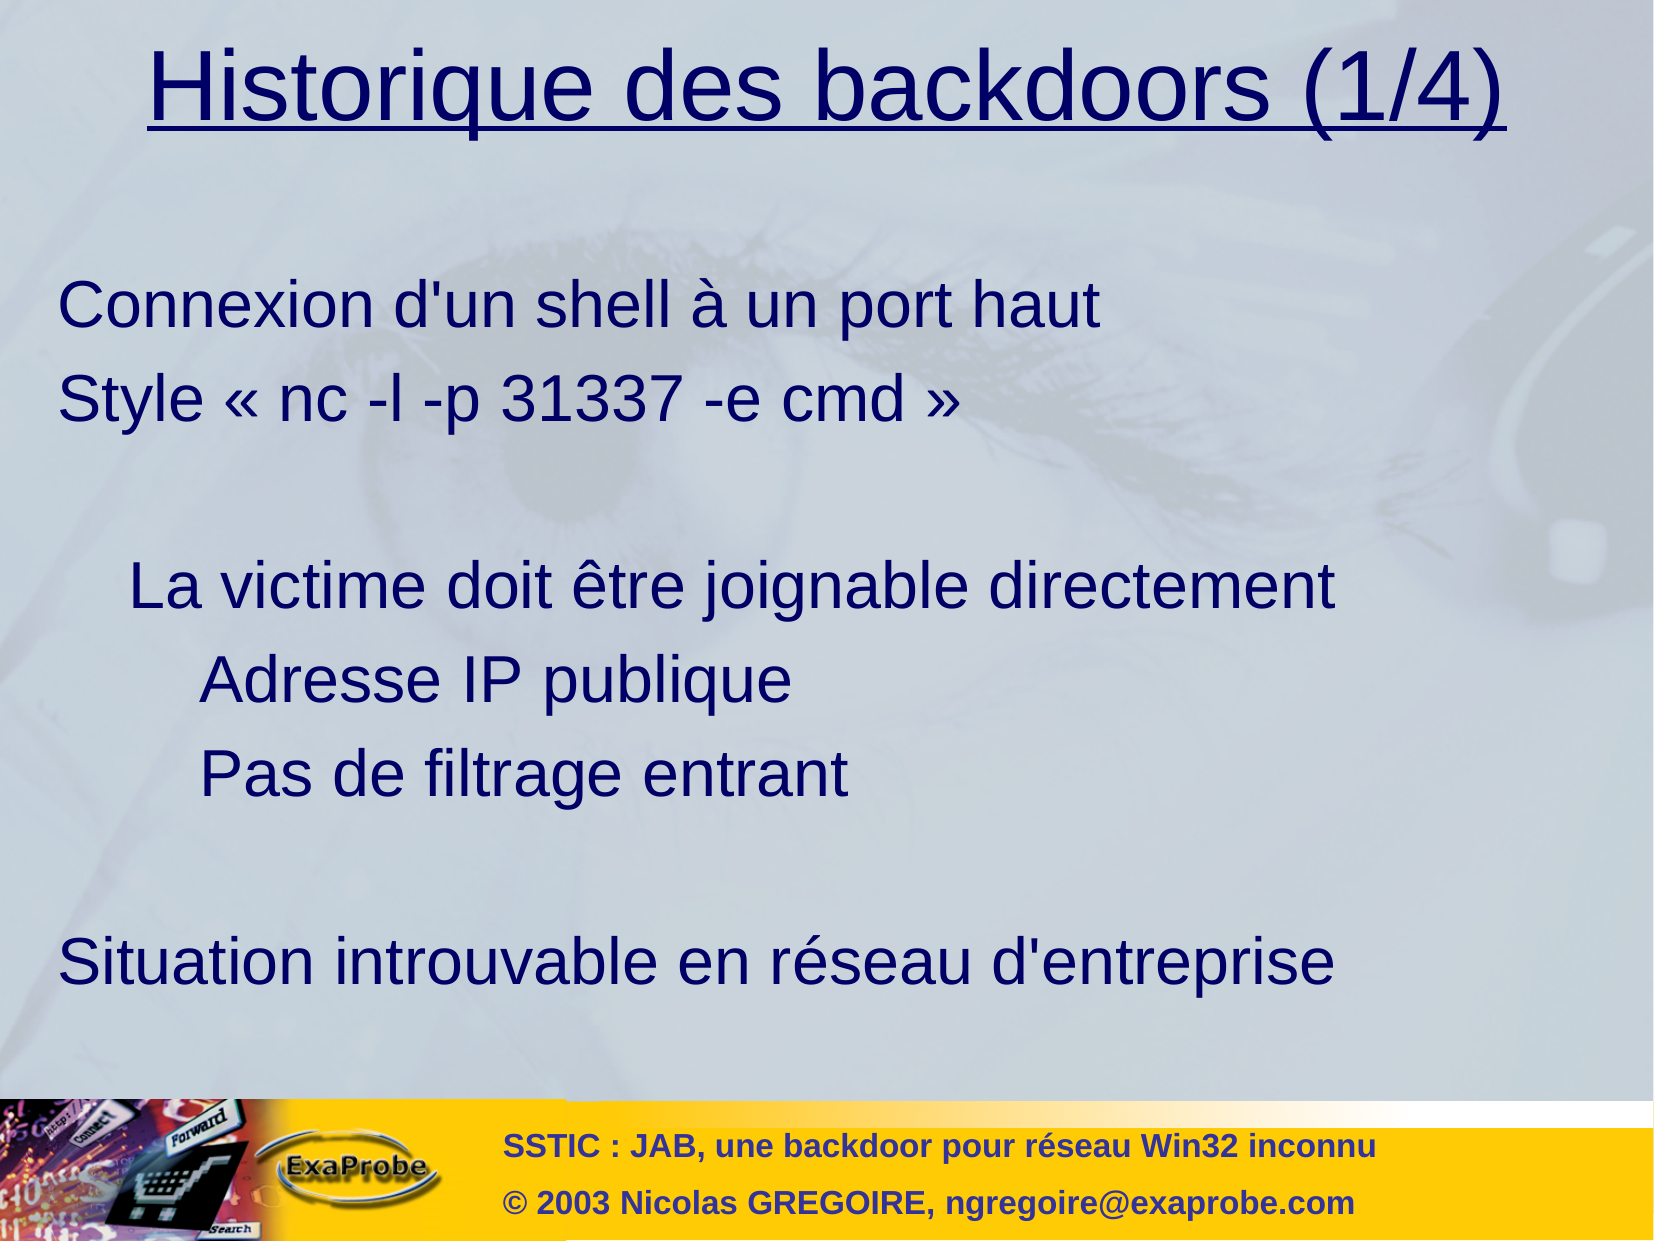

# Historique des backdoors (1/4)
 Connexion d'un shell à un port haut
 Style « nc -l -p 31337 -e cmd »
 La victime doit être joignable directement
 Adresse IP publique
 Pas de filtrage entrant
 Situation introuvable en réseau d'entreprise